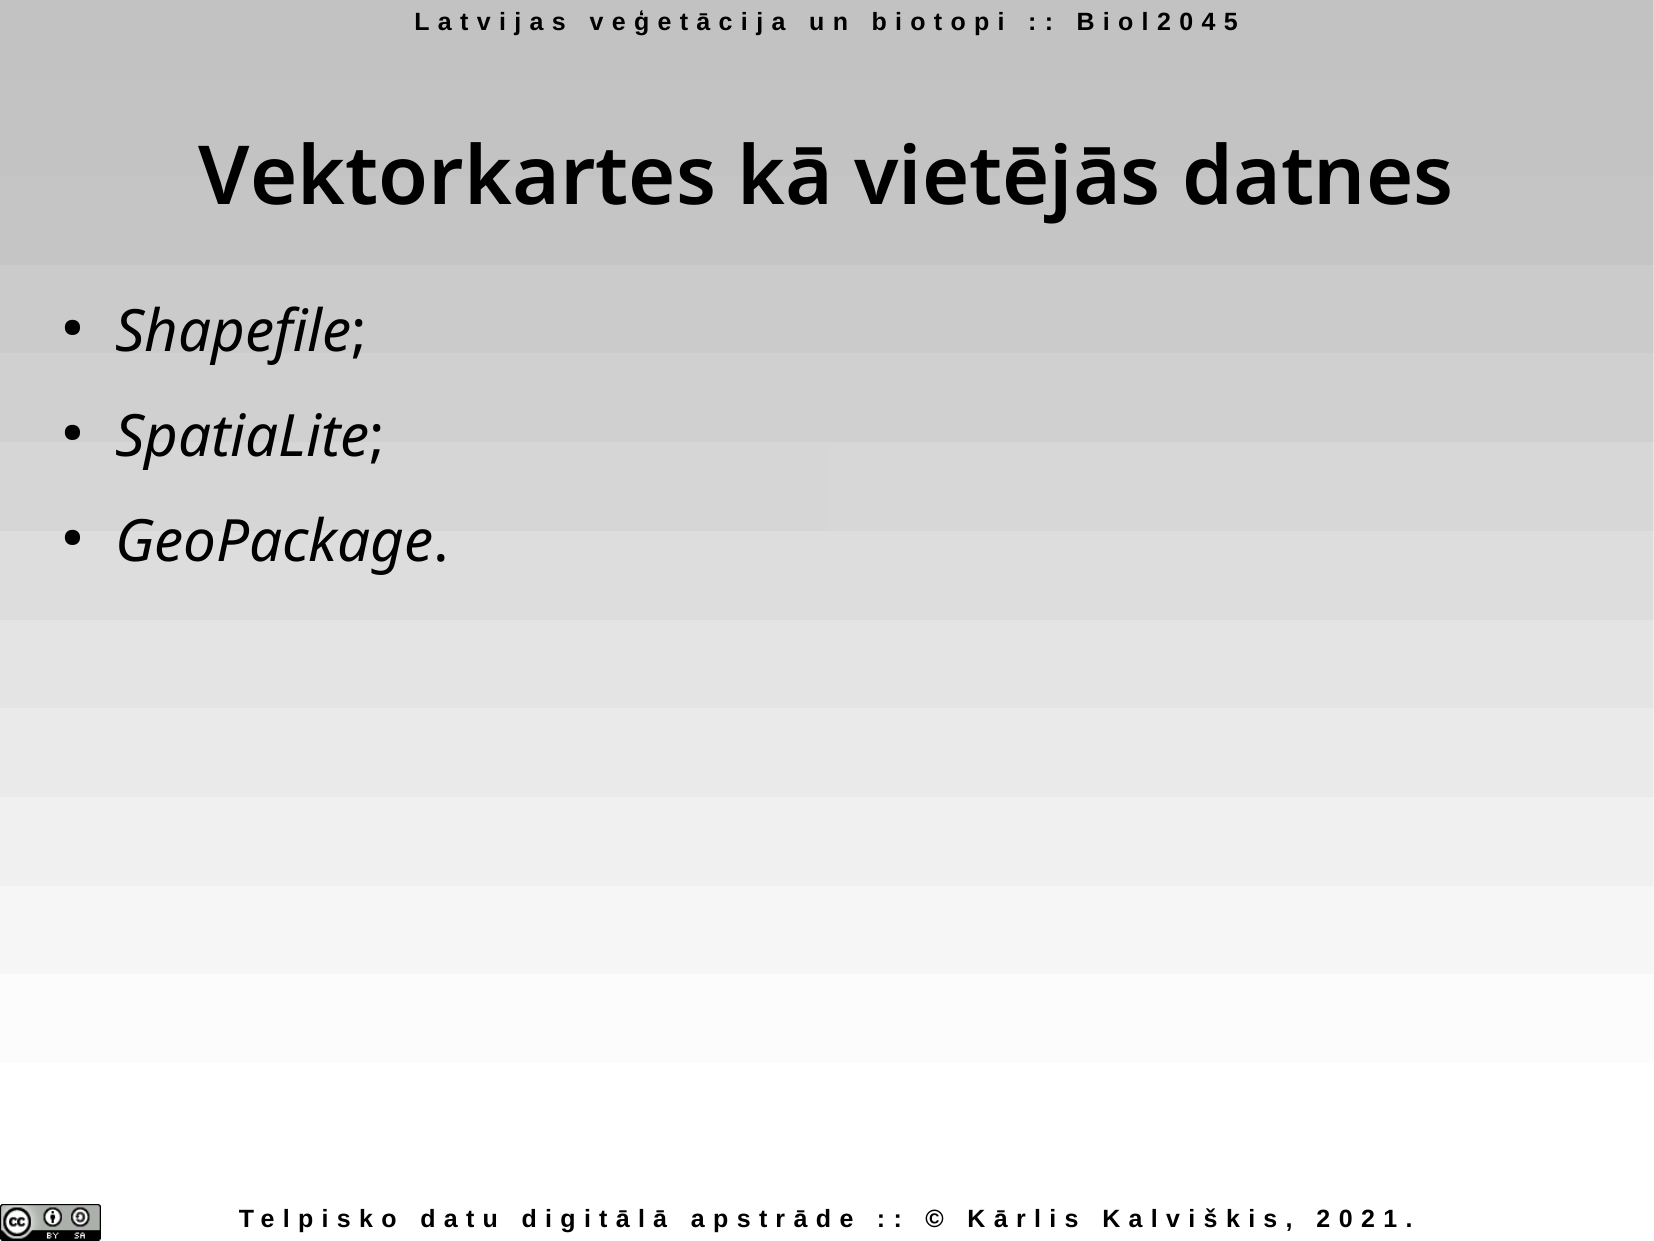

# Vektorkartes kā vietējās datnes
Shapefile;
SpatiaLite;
GeoPackage.